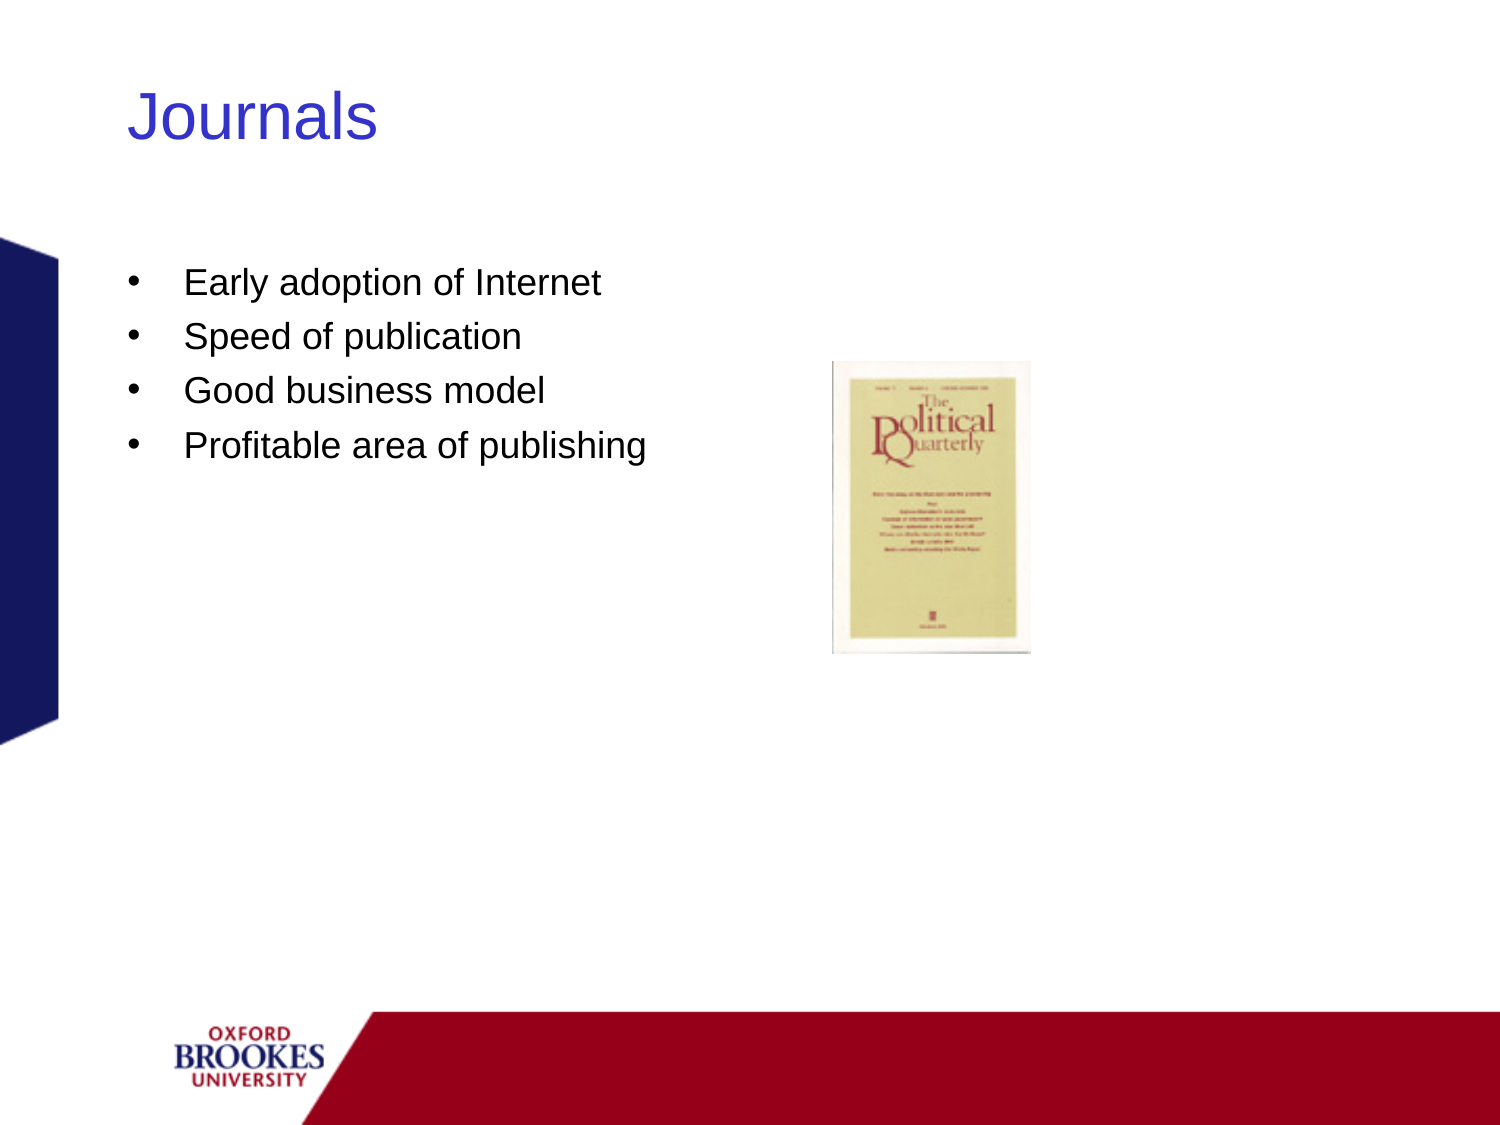

# Journals
Early adoption of Internet
Speed of publication
Good business model
Profitable area of publishing